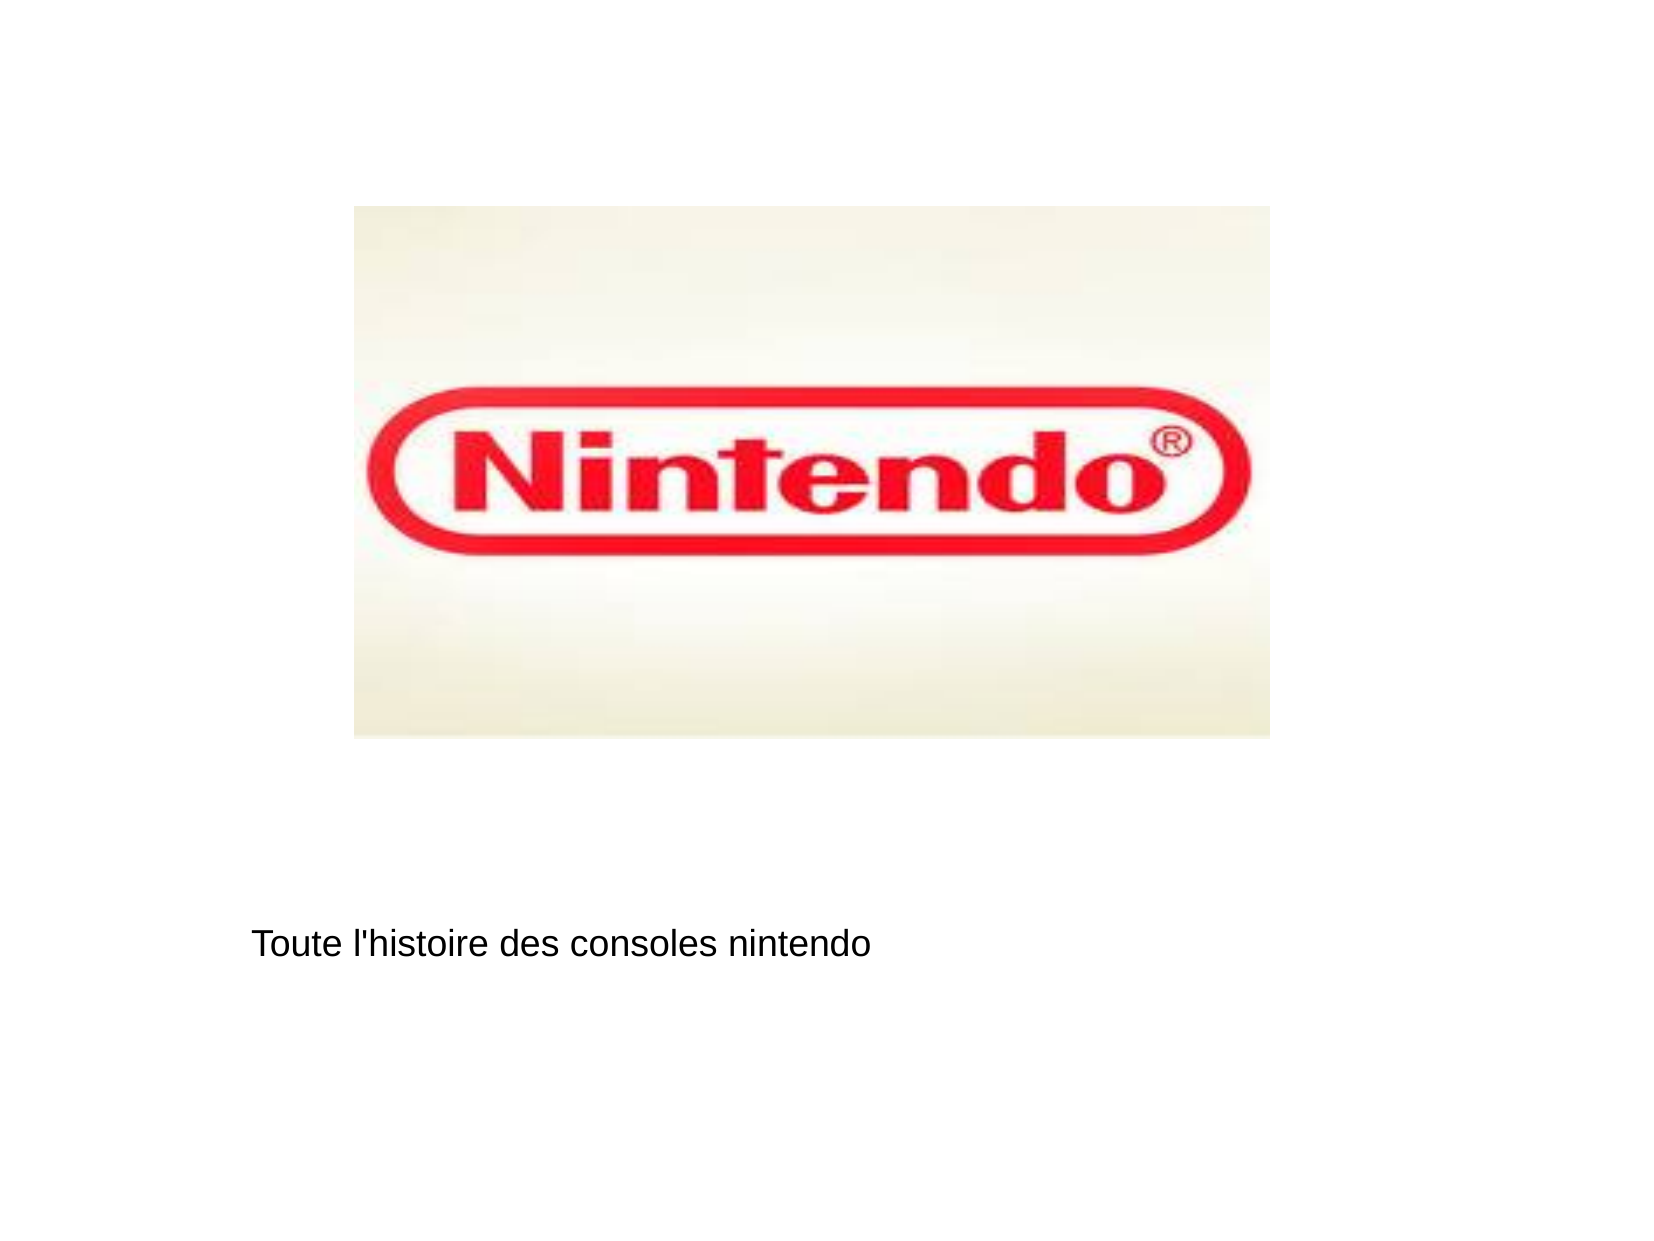

# Nintendo
Toute l'histoire des consoles nintendo